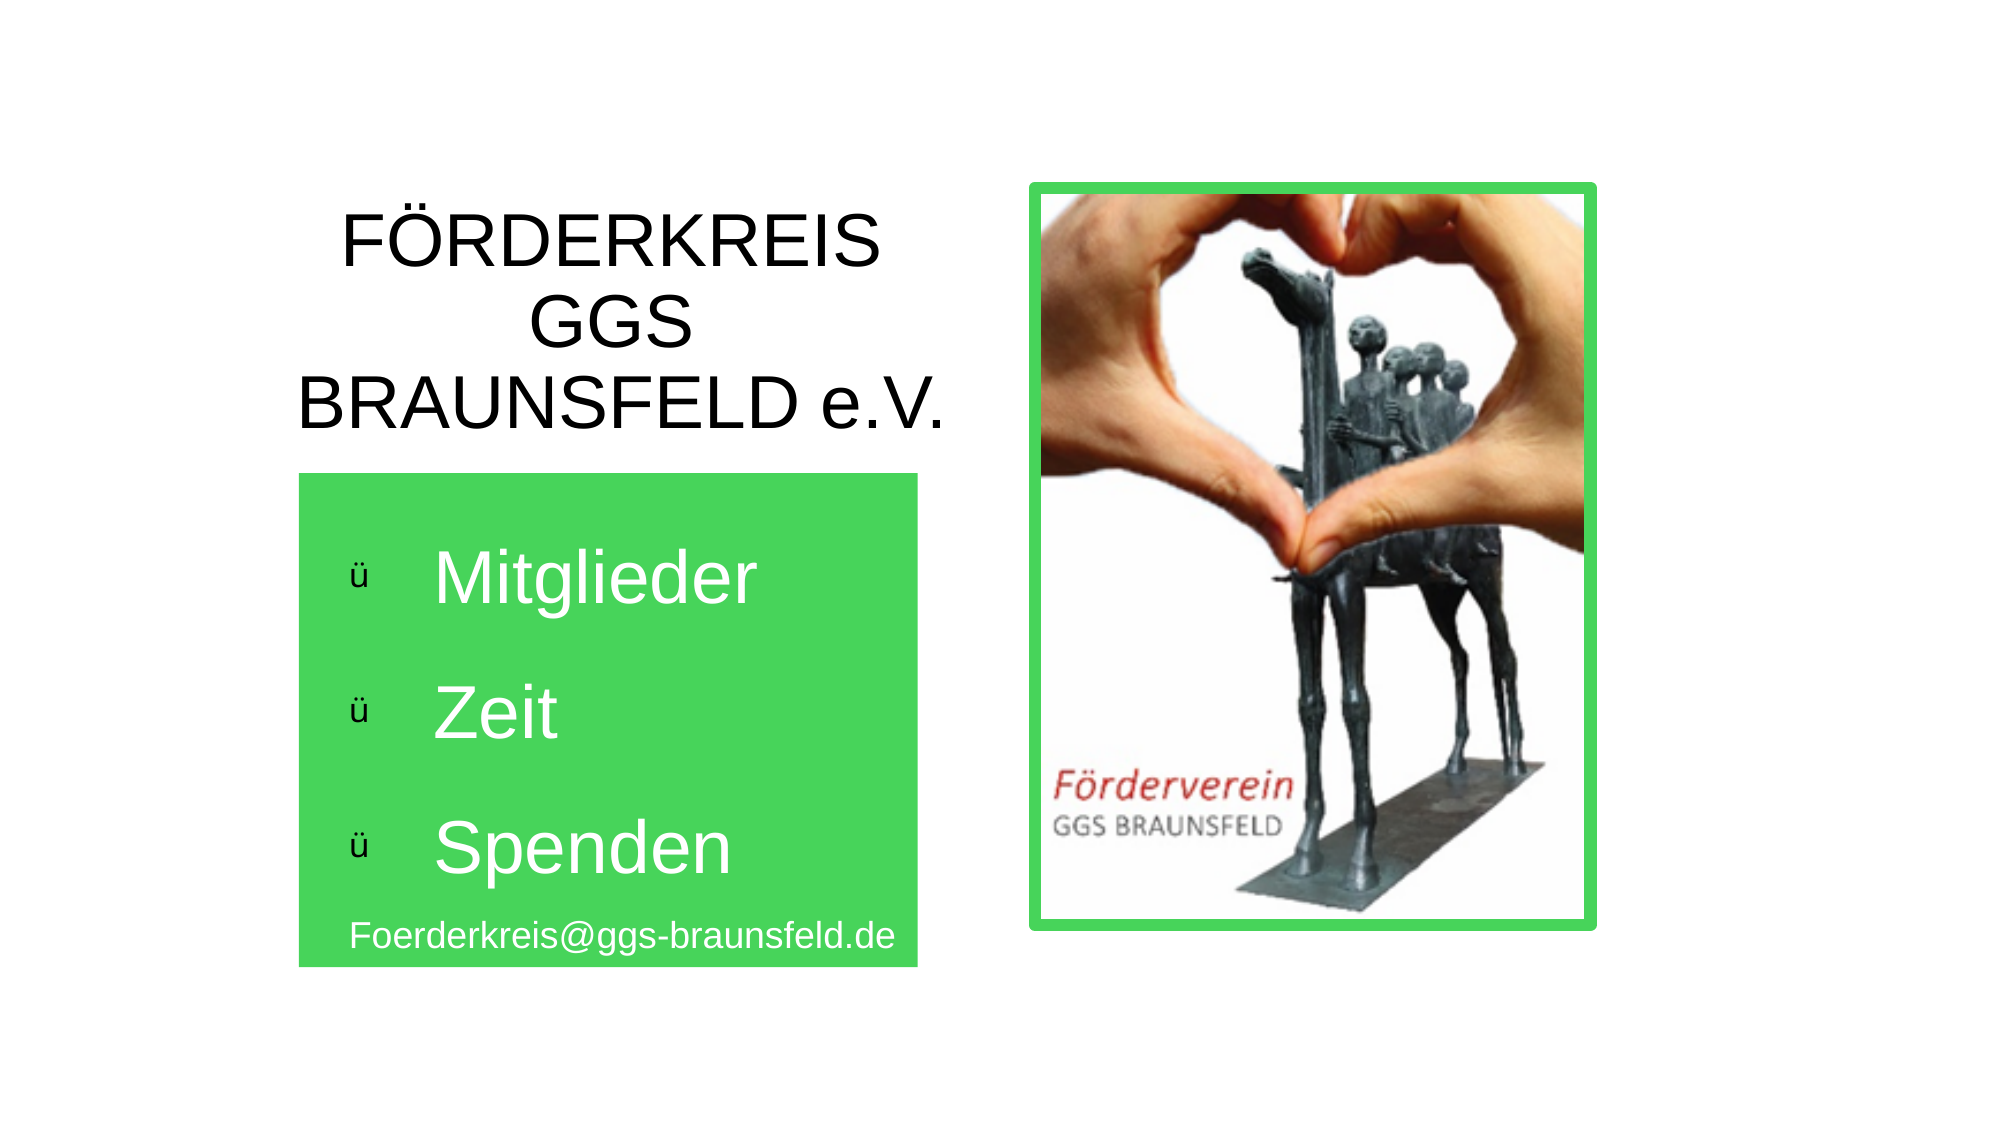

# FÖRDERKREIS GGS BRAUNSFELD e.V.
Mitglieder
Zeit
Spenden
Foerderkreis@ggs-braunsfeld.de